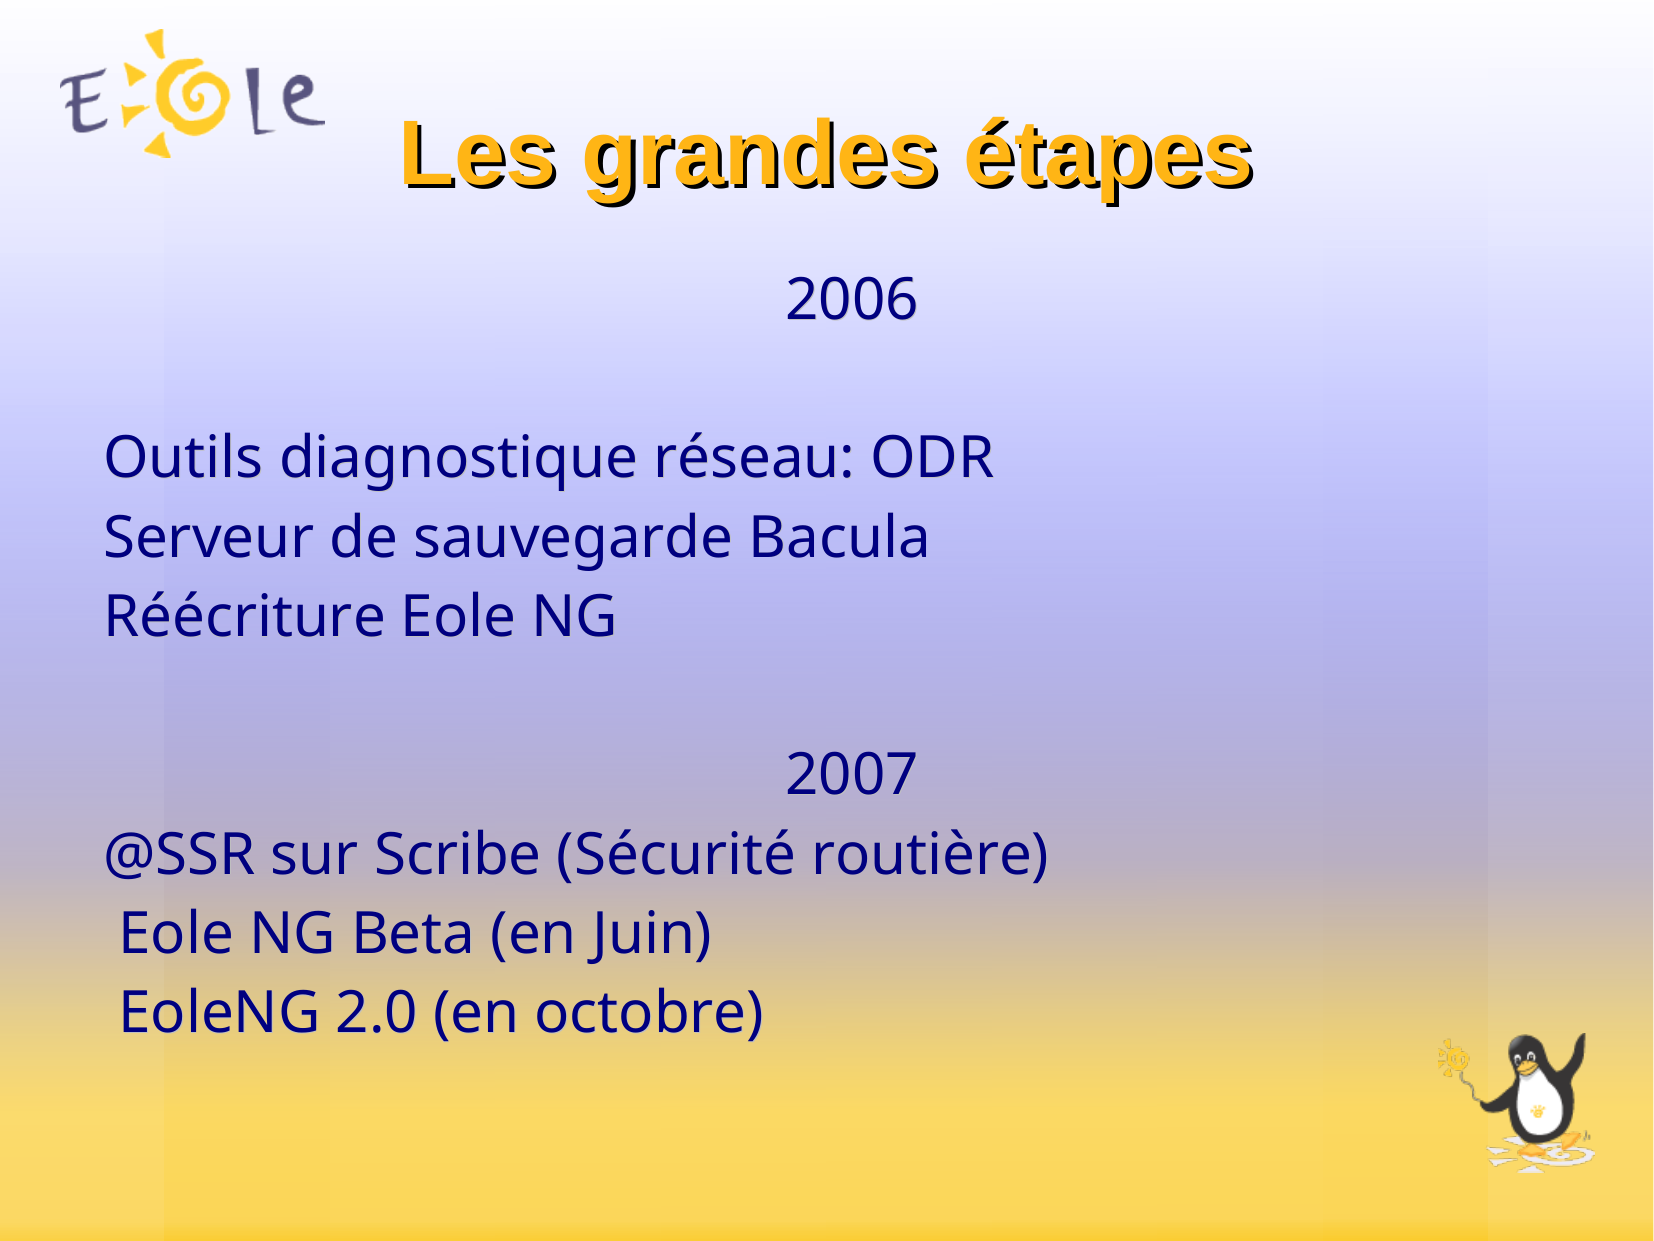

# Les grandes étapes
2006
Outils diagnostique réseau: ODR
Serveur de sauvegarde Bacula
Réécriture Eole NG
2007
@SSR sur Scribe (Sécurité routière)
 Eole NG Beta (en Juin)
 EoleNG 2.0 (en octobre)